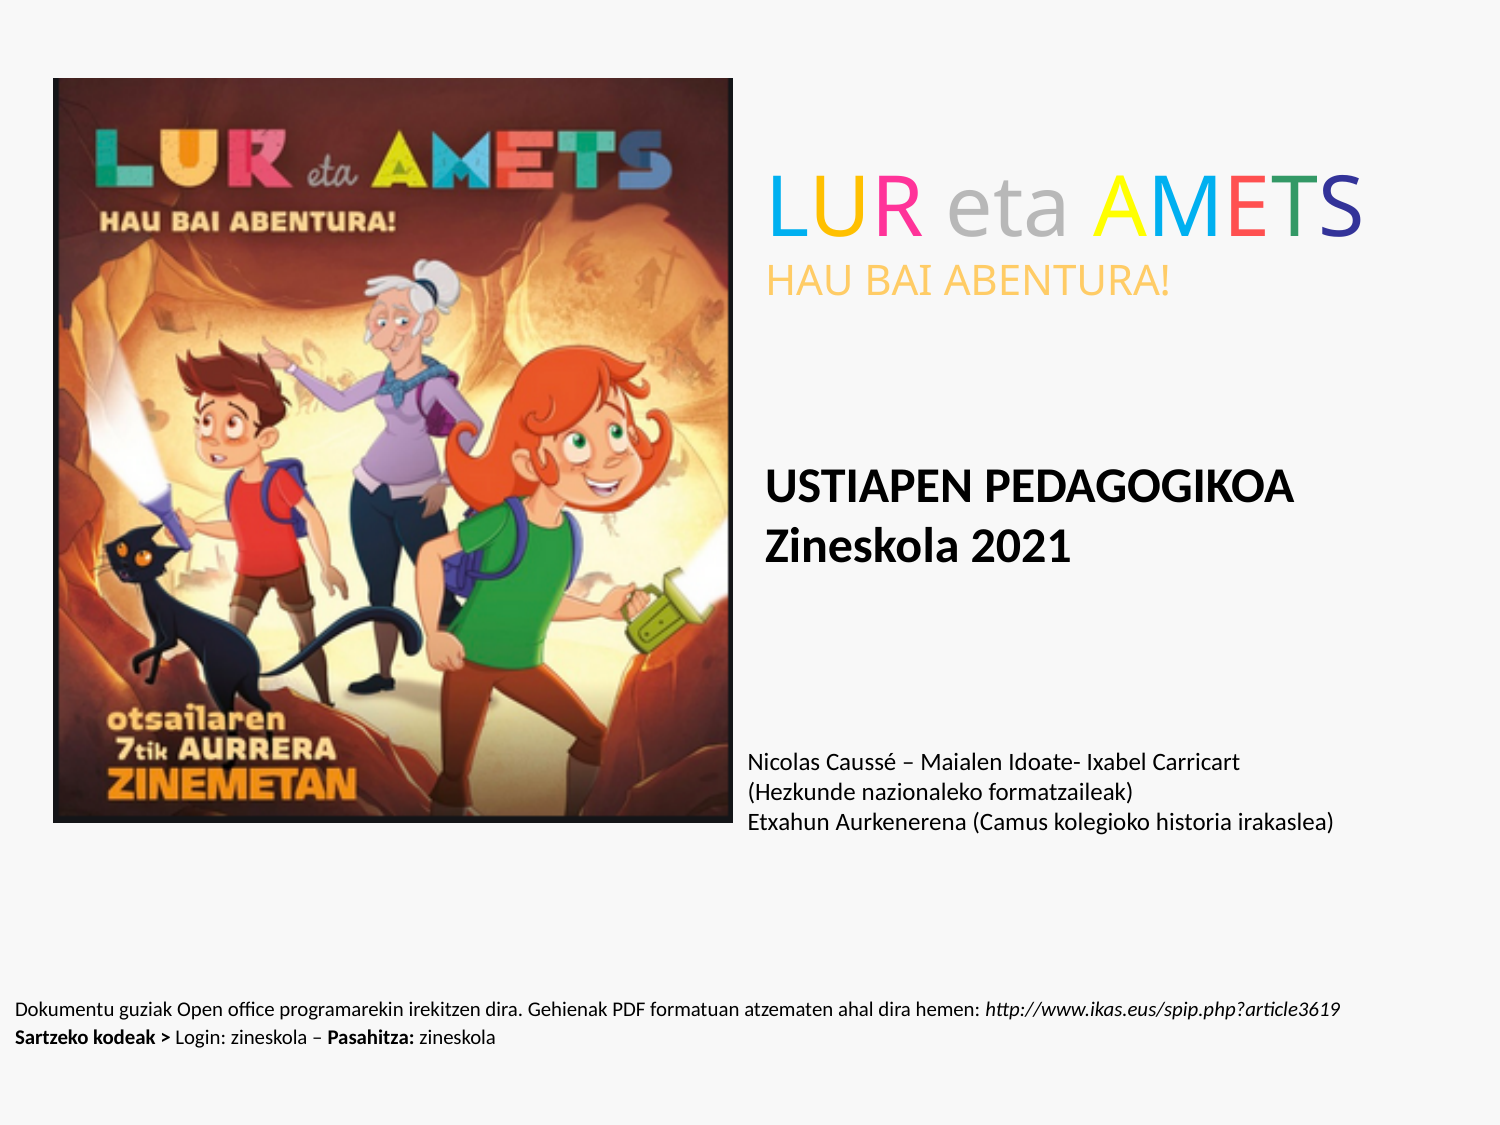

# LUR eta AMETS HAU BAI ABENTURA!
USTIAPEN PEDAGOGIKOA
Zineskola 2021
Nicolas Caussé – Maialen Idoate- Ixabel Carricart
(Hezkunde nazionaleko formatzaileak)
Etxahun Aurkenerena (Camus kolegioko historia irakaslea)
Dokumentu guziak Open office programarekin irekitzen dira. Gehienak PDF formatuan atzematen ahal dira hemen: http://www.ikas.eus/spip.php?article3619
Sartzeko kodeak > Login: zineskola – Pasahitza: zineskola